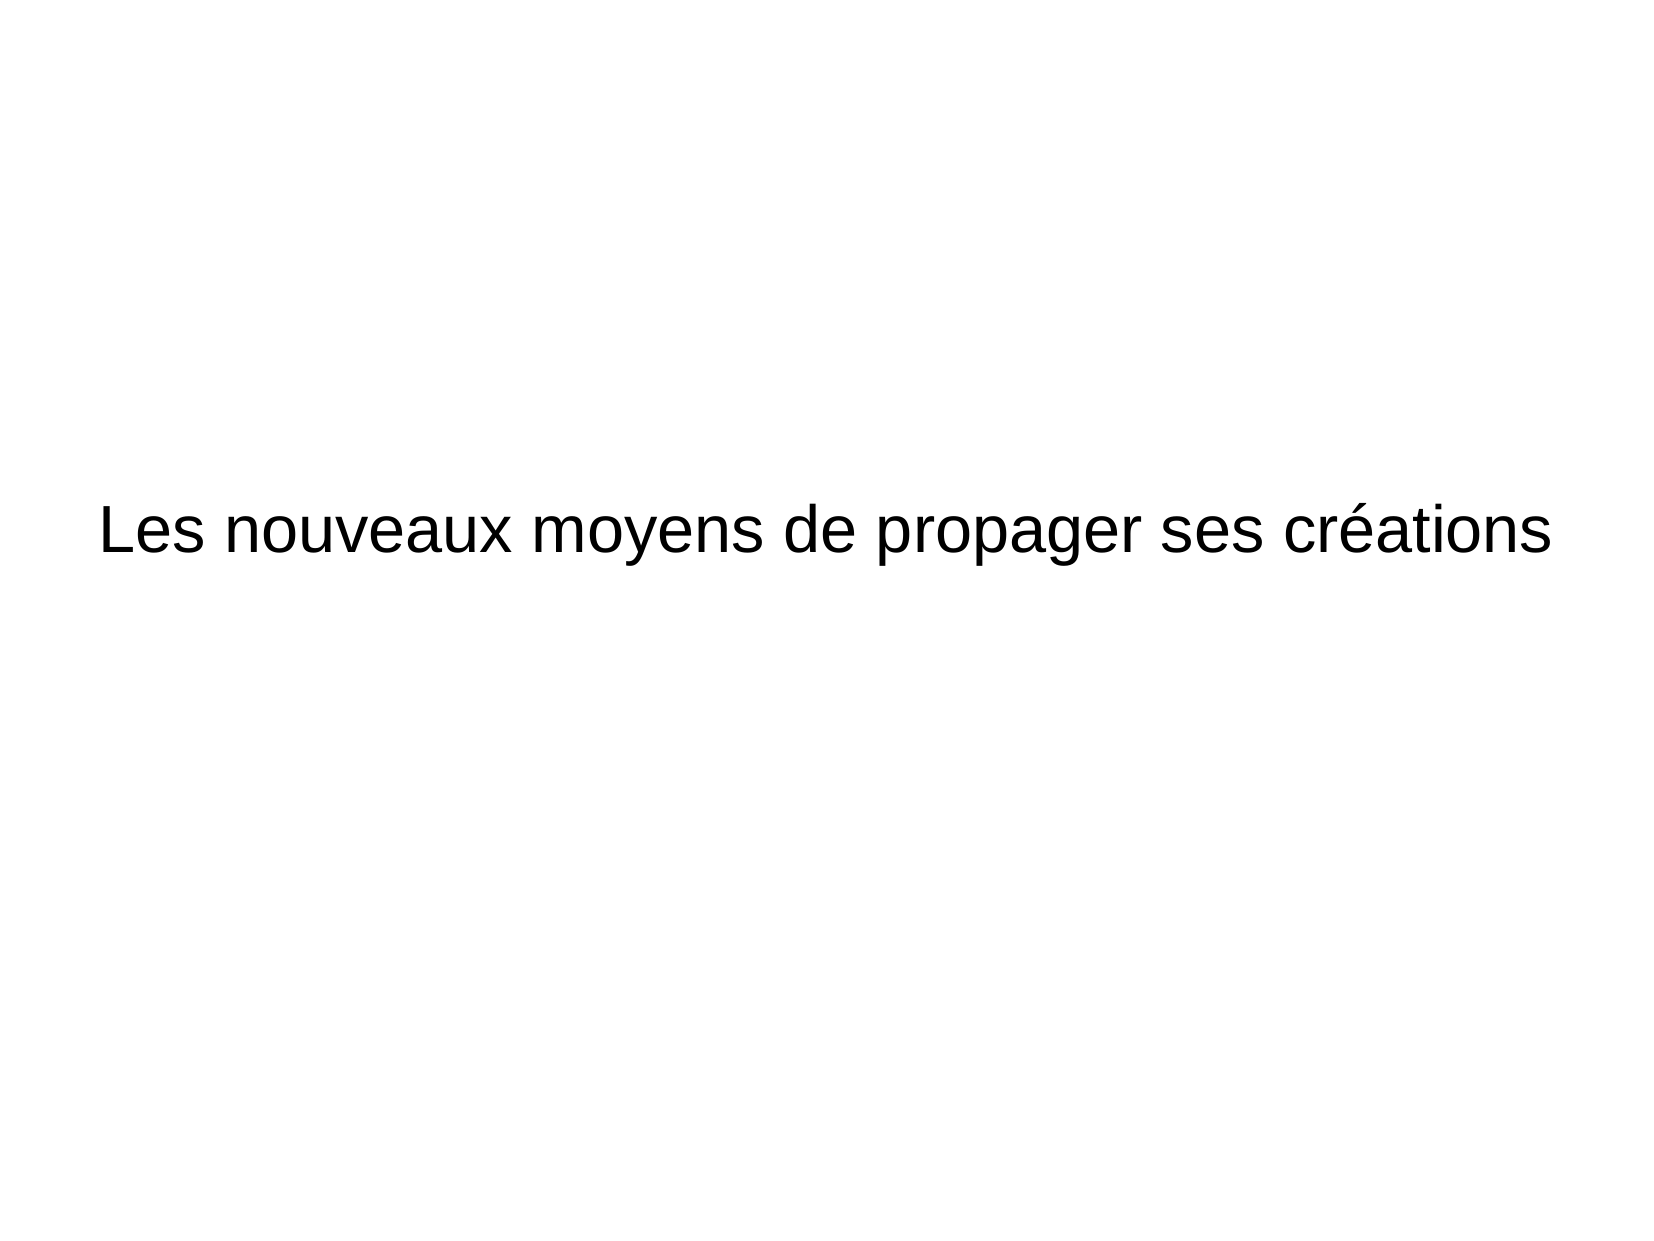

# Les nouveaux moyens de propager ses créations